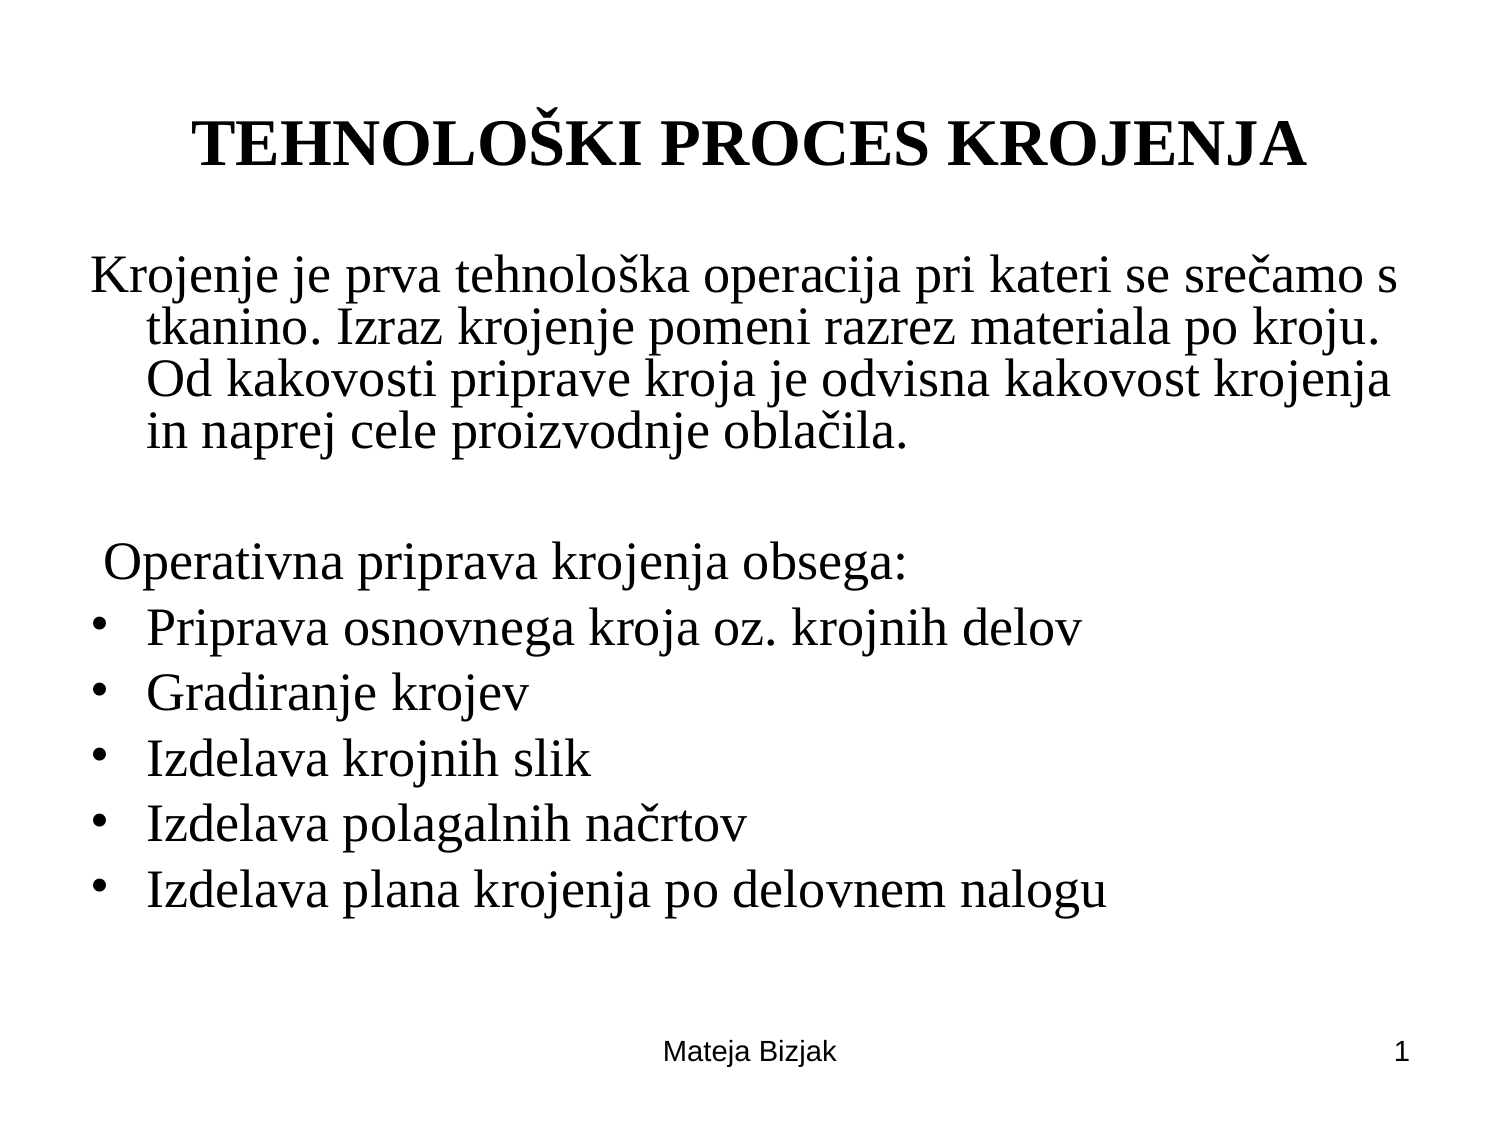

# TEHNOLOŠKI PROCES KROJENJA
Krojenje je prva tehnološka operacija pri kateri se srečamo s tkanino. Izraz krojenje pomeni razrez materiala po kroju. Od kakovosti priprave kroja je odvisna kakovost krojenja in naprej cele proizvodnje oblačila.
 Operativna priprava krojenja obsega:
Priprava osnovnega kroja oz. krojnih delov
Gradiranje krojev
Izdelava krojnih slik
Izdelava polagalnih načrtov
Izdelava plana krojenja po delovnem nalogu
Mateja Bizjak